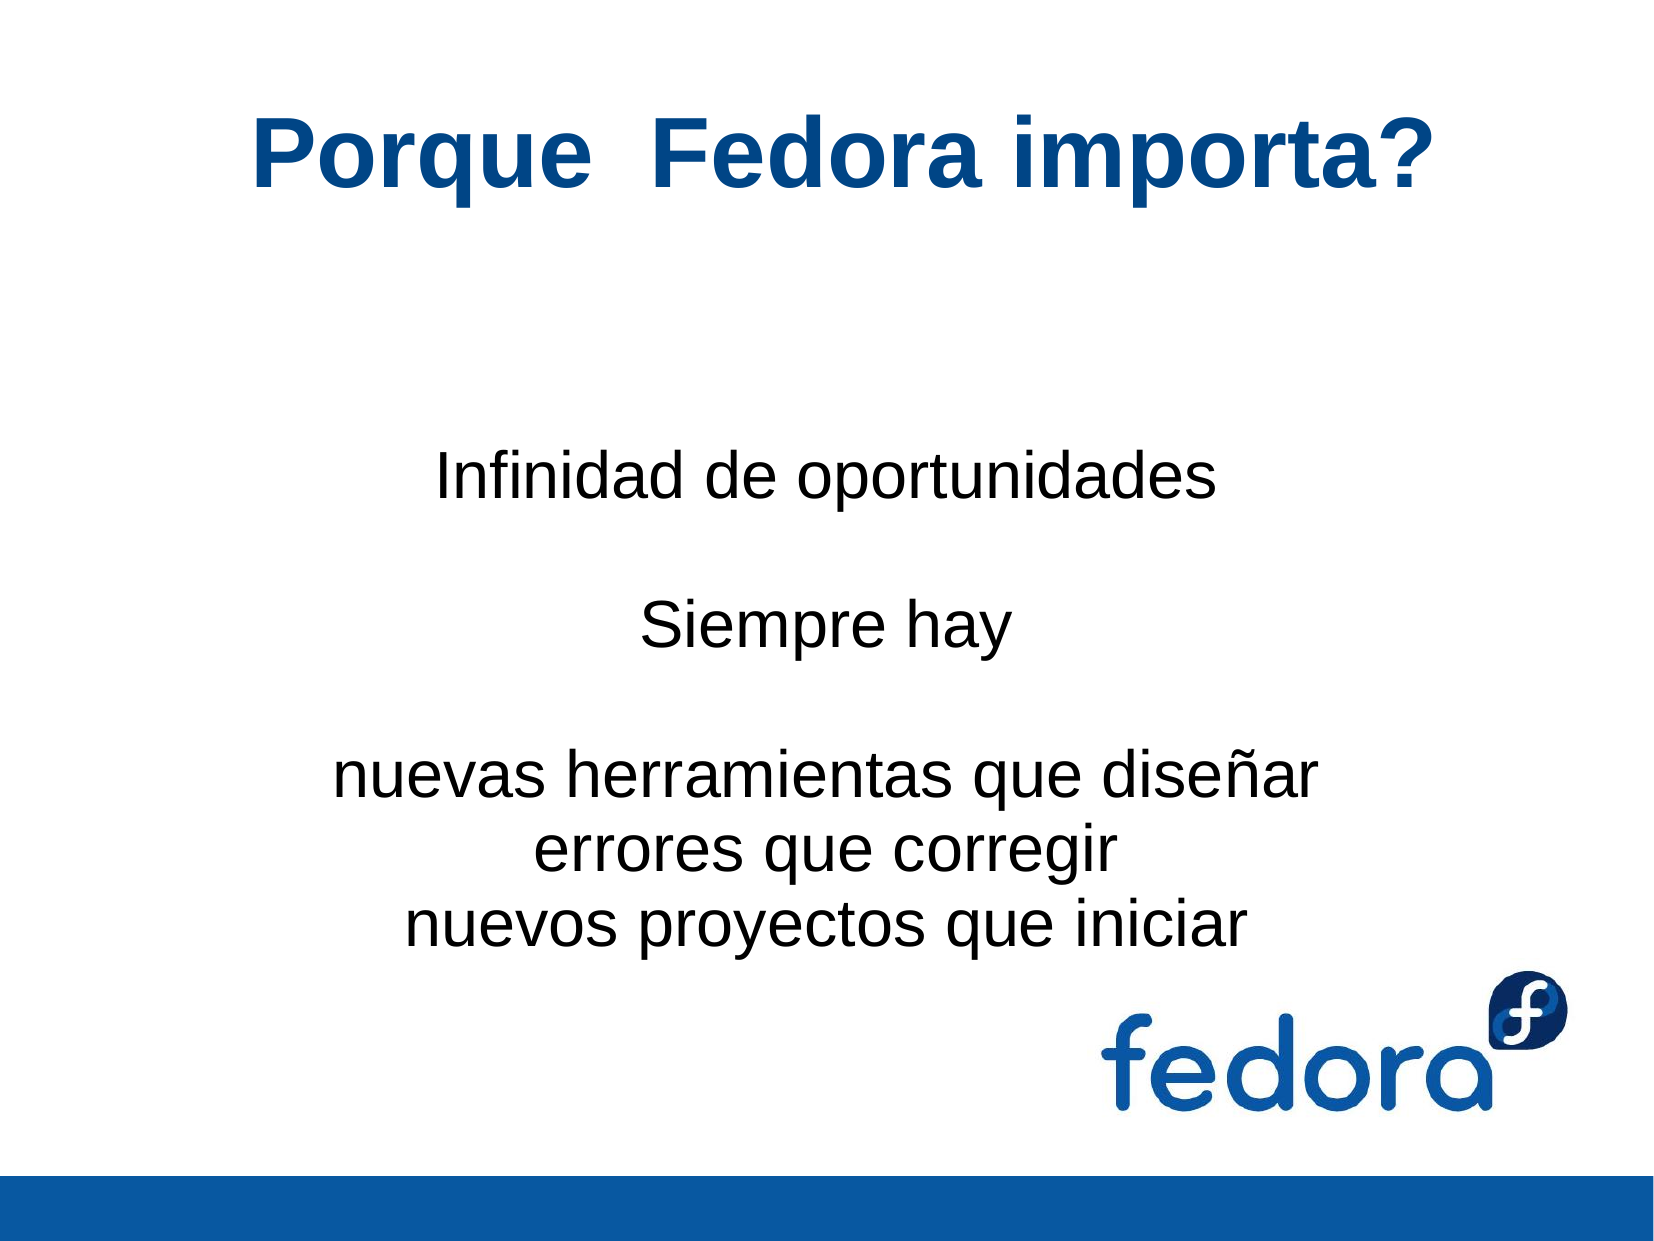

# Porque Fedora importa?
Infinidad de oportunidades
Siempre hay
nuevas herramientas que diseñar
errores que corregir
nuevos proyectos que iniciar